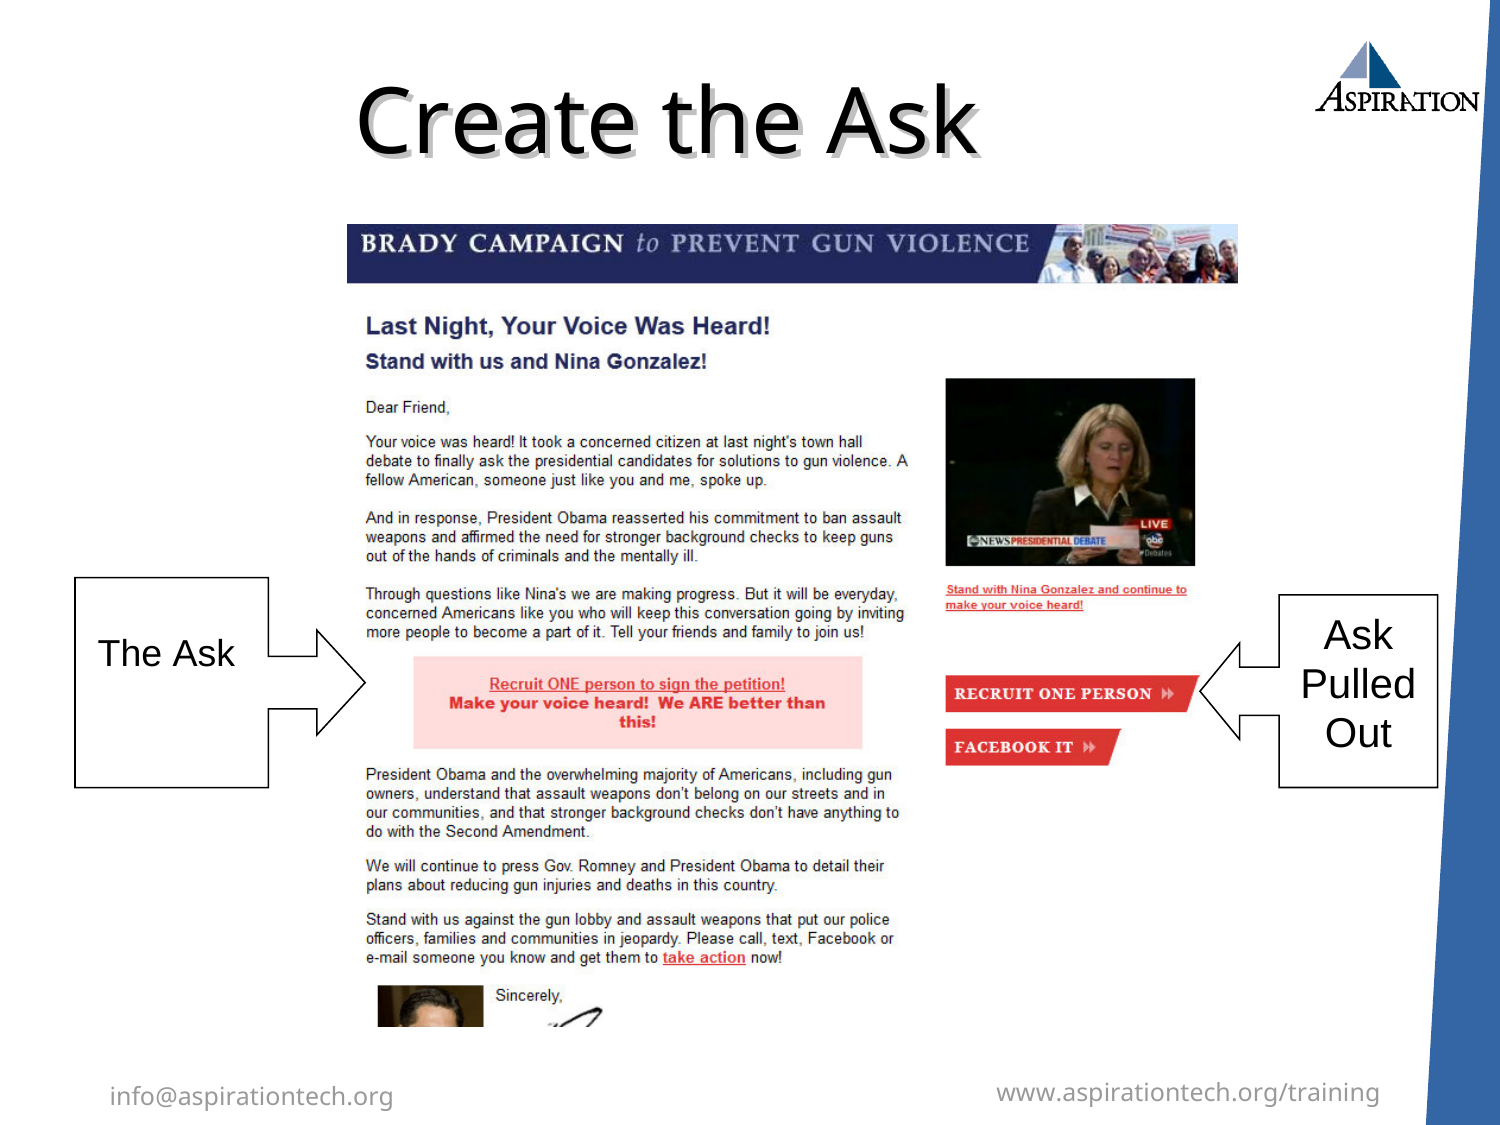

# Create the Ask
The Ask
Ask
Pulled
Out